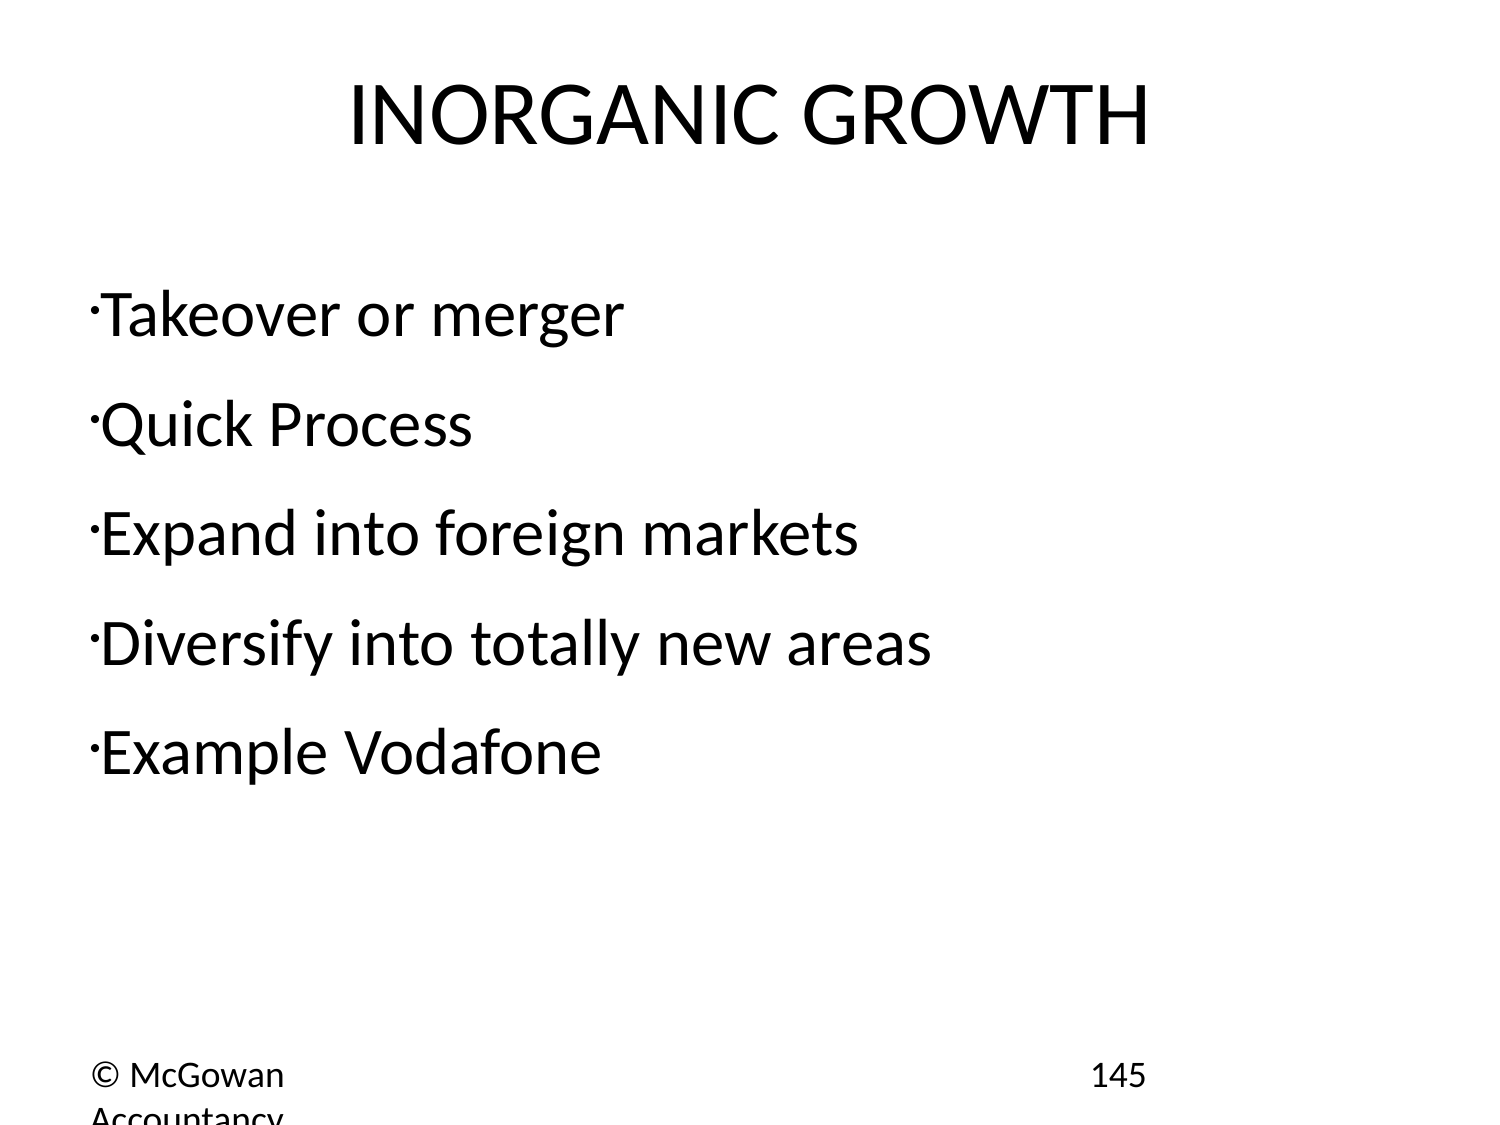

# INORGANIC GROWTH
Takeover or merger
Quick Process
Expand into foreign markets
Diversify into totally new areas
Example Vodafone
© McGowan Accountancy Services
145